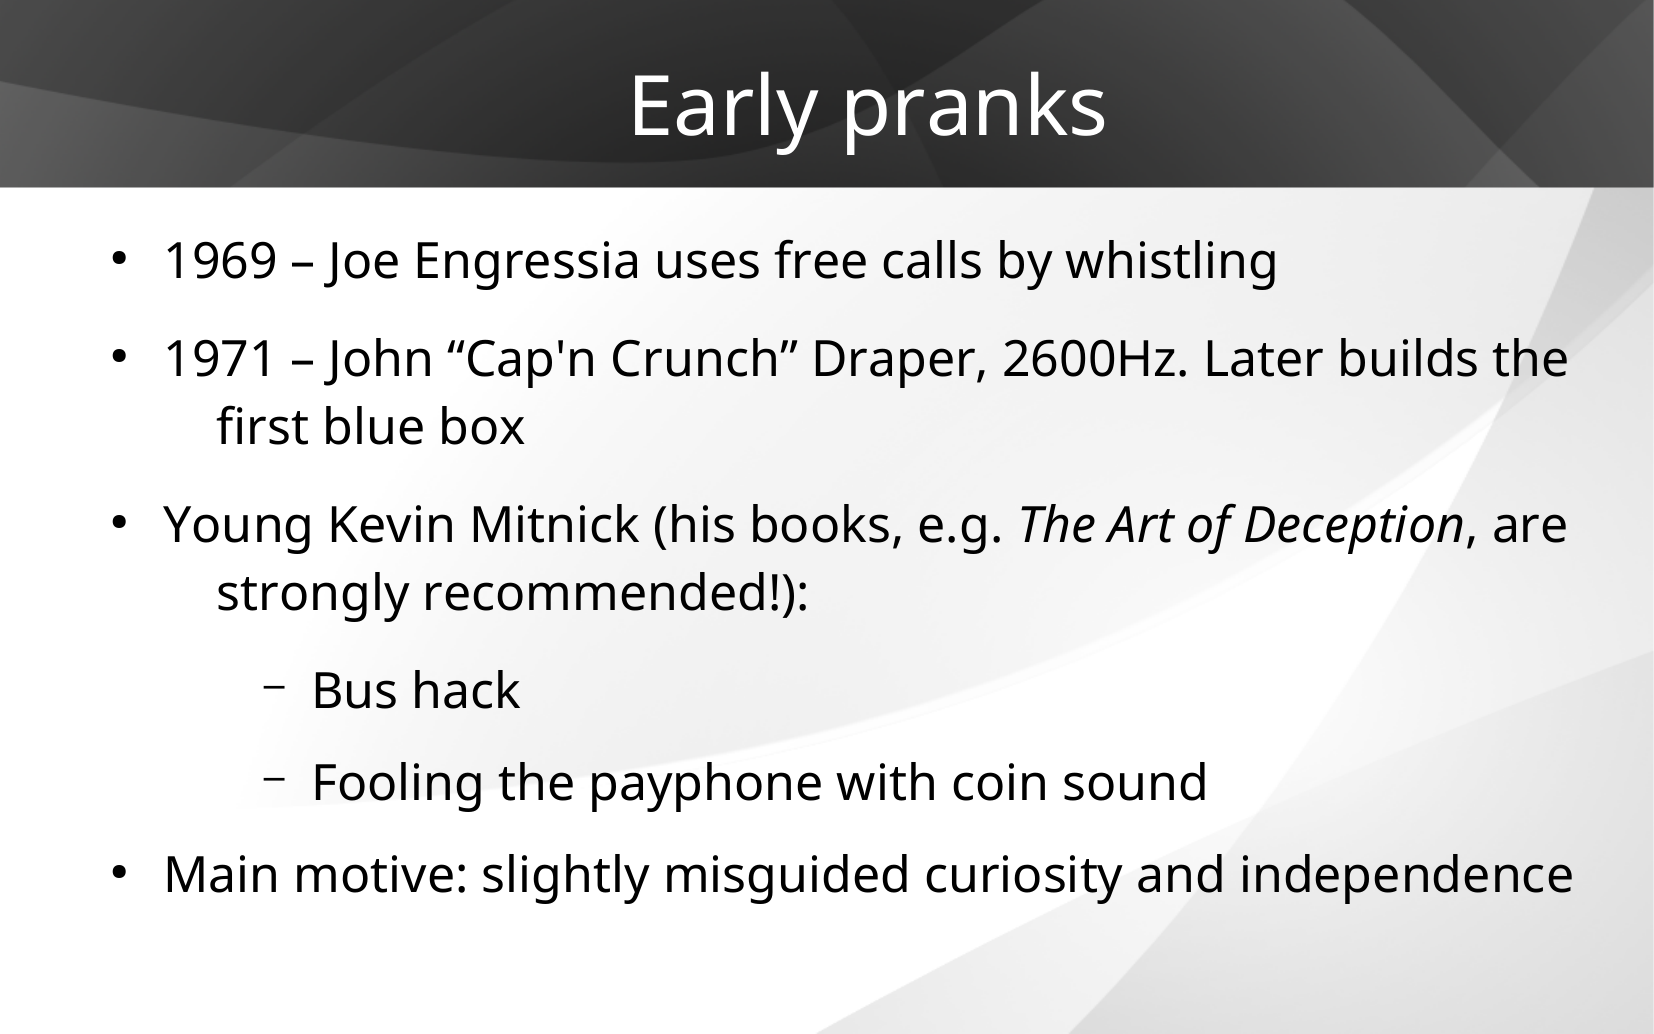

# Early pranks
1969 – Joe Engressia uses free calls by whistling
1971 – John “Cap'n Crunch” Draper, 2600Hz. Later builds the first blue box
Young Kevin Mitnick (his books, e.g. The Art of Deception, are strongly recommended!):
Bus hack
Fooling the payphone with coin sound
Main motive: slightly misguided curiosity and independence